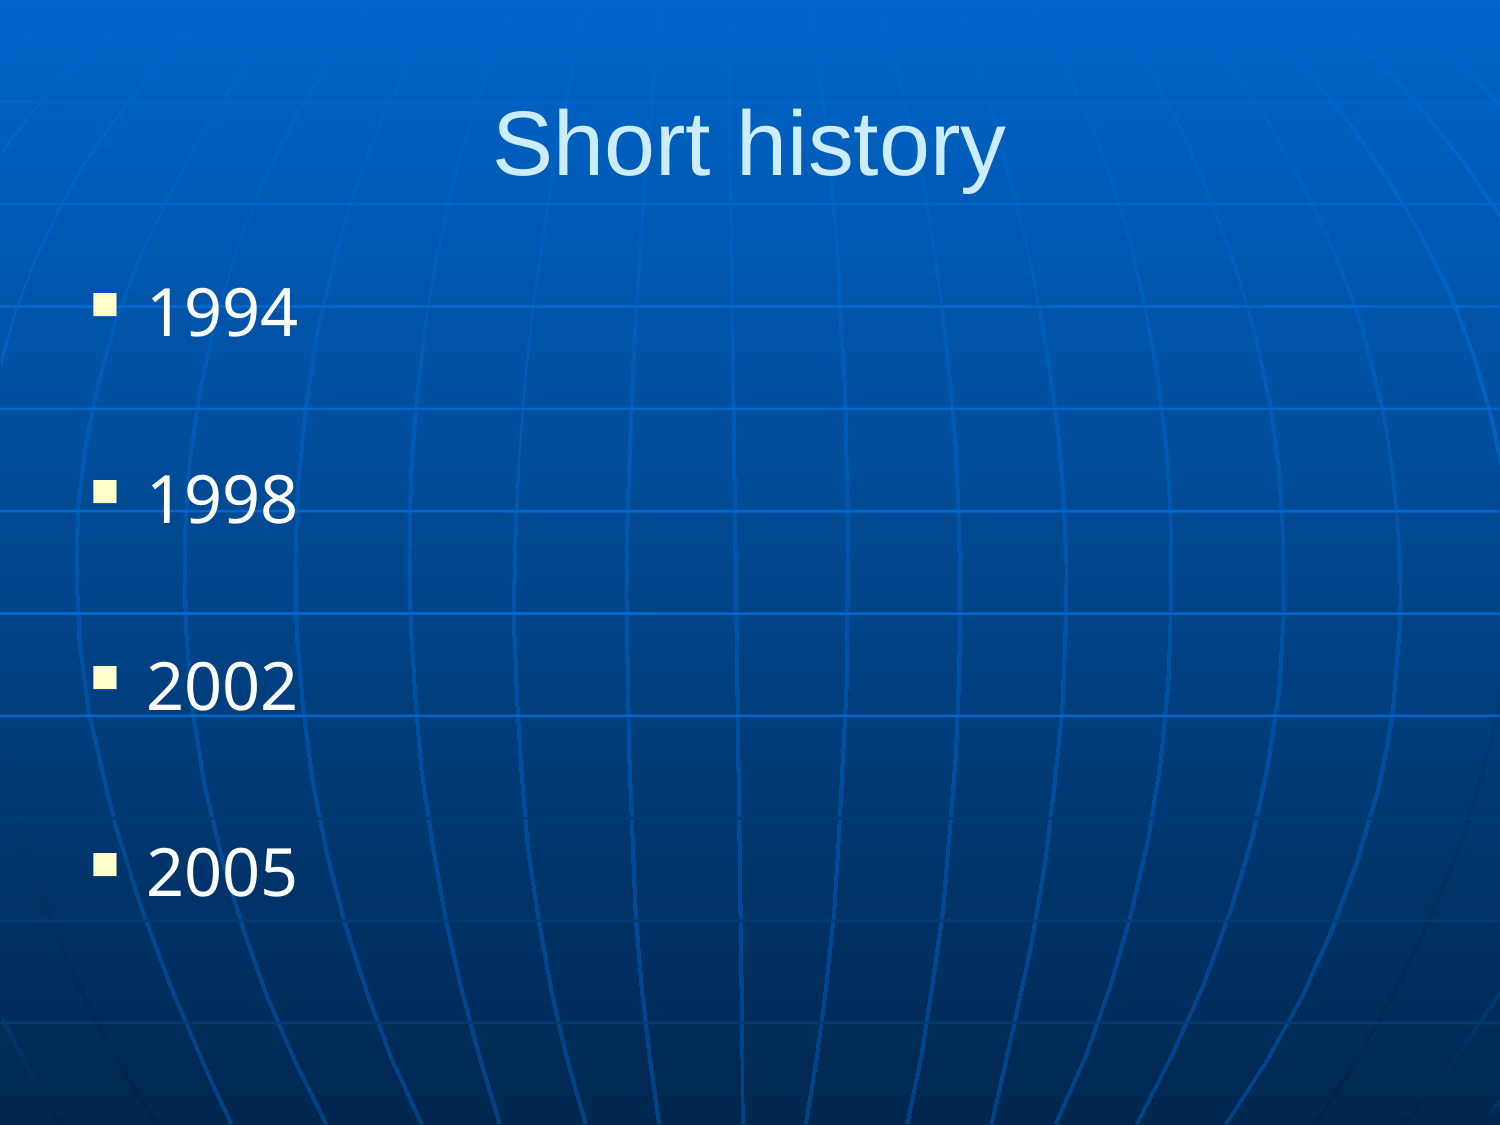

# Short history
1994
1998
2002
2005